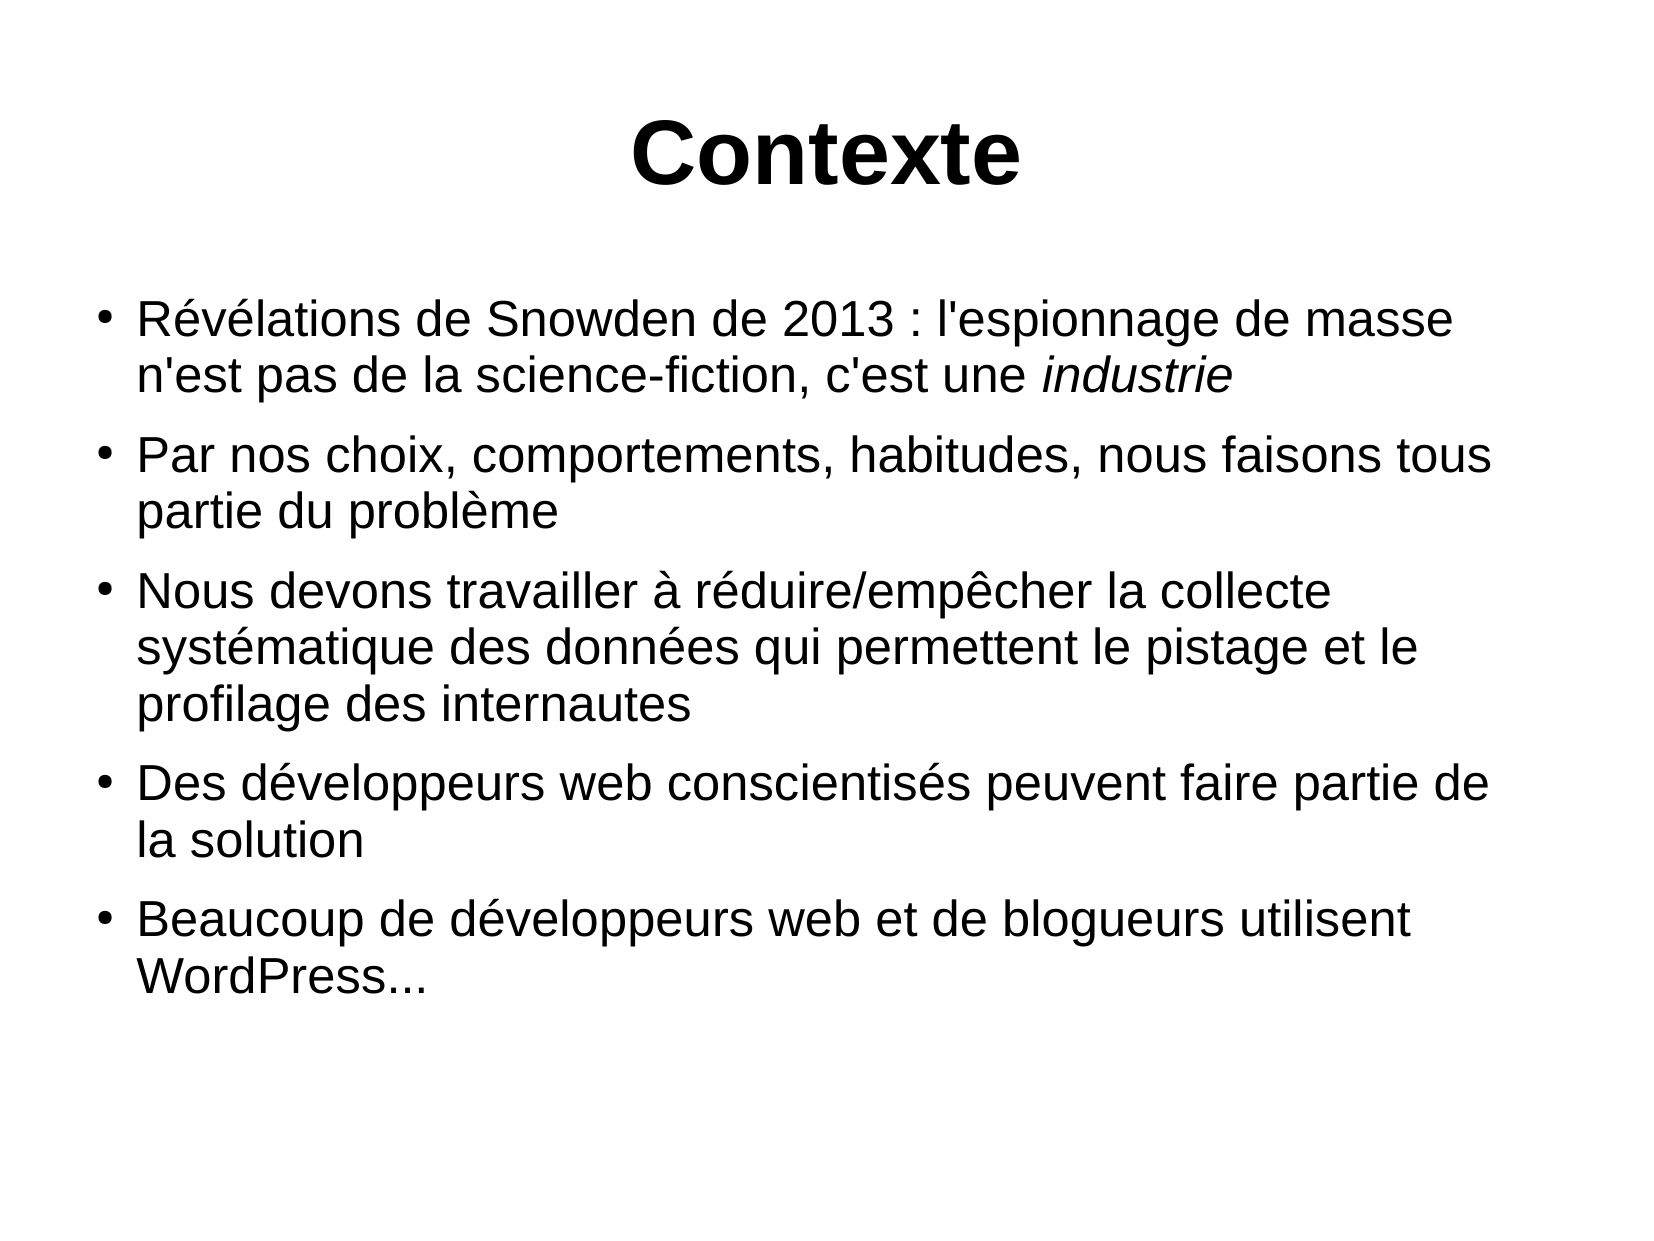

# Contexte
Révélations de Snowden de 2013 : l'espionnage de masse n'est pas de la science-fiction, c'est une industrie
Par nos choix, comportements, habitudes, nous faisons tous partie du problème
Nous devons travailler à réduire/empêcher la collecte systématique des données qui permettent le pistage et le profilage des internautes
Des développeurs web conscientisés peuvent faire partie de la solution
Beaucoup de développeurs web et de blogueurs utilisent WordPress...